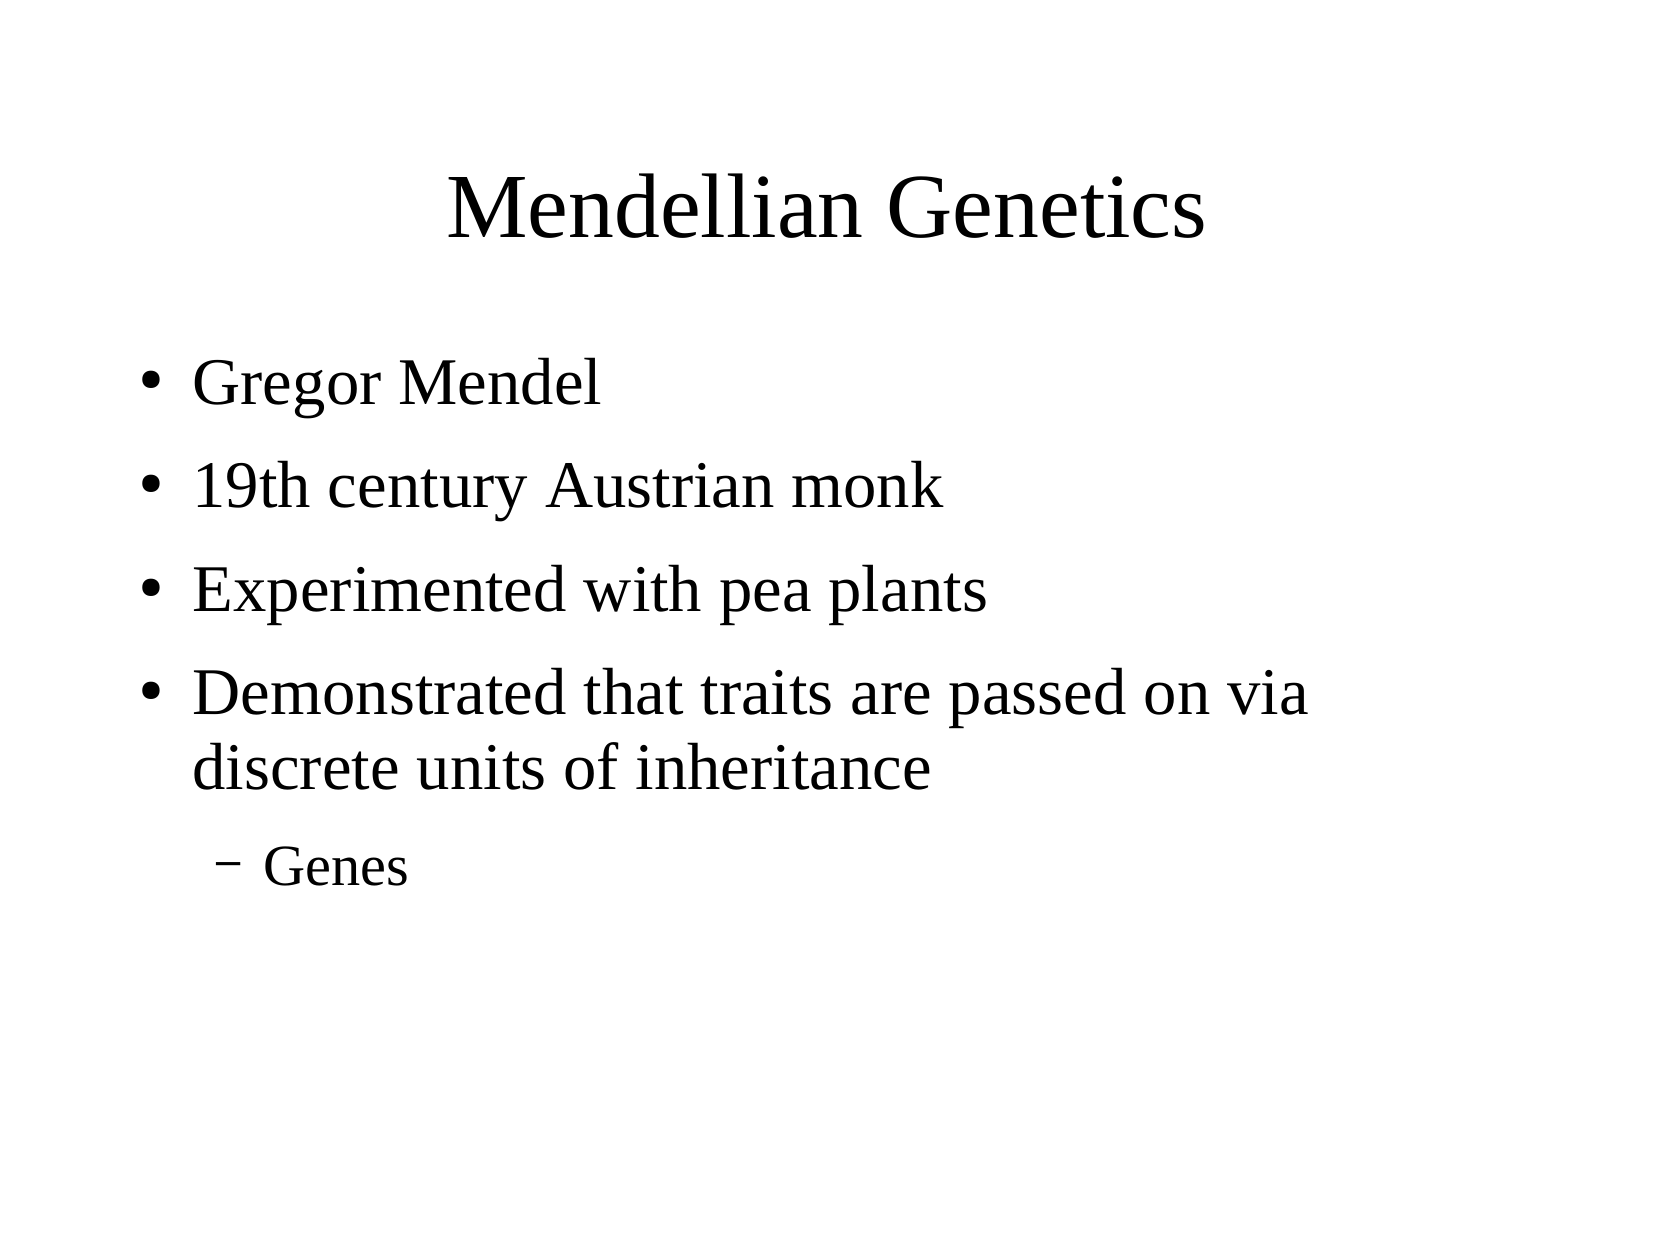

# Mendellian Genetics
Gregor Mendel
19th century Austrian monk
Experimented with pea plants
Demonstrated that traits are passed on via discrete units of inheritance
Genes